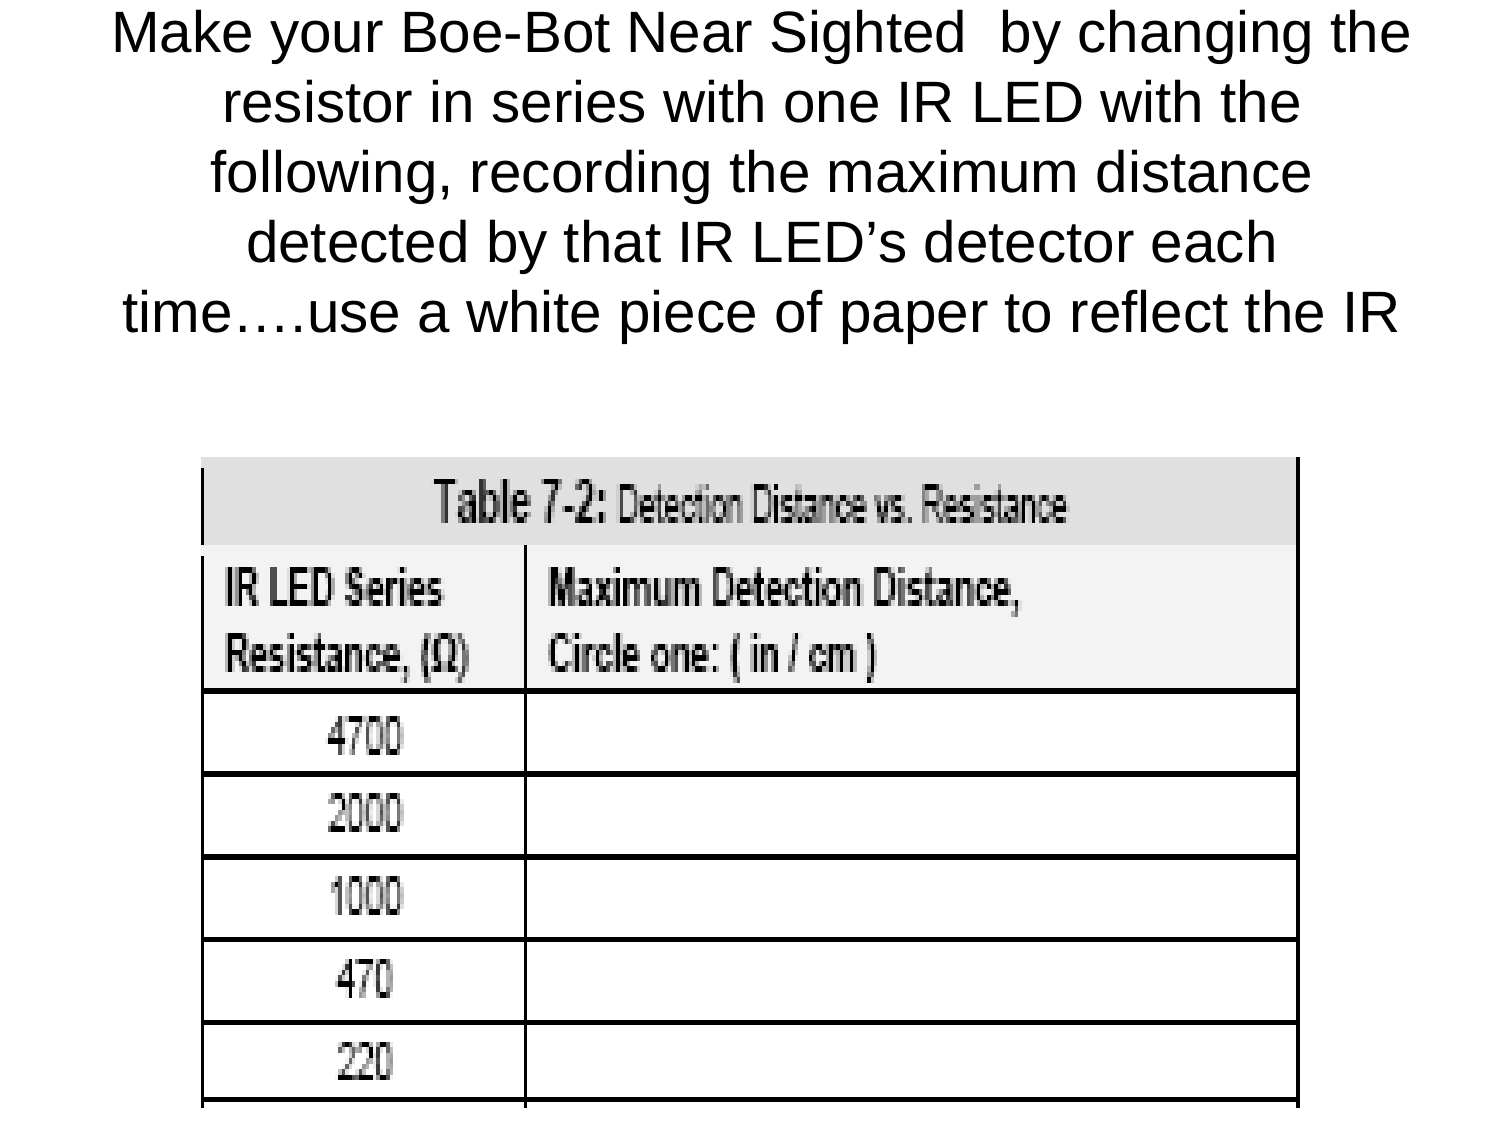

# Make your Boe-Bot Near Sighted by changing the resistor in series with one IR LED with the following, recording the maximum distance detected by that IR LED’s detector each time….use a white piece of paper to reflect the IR